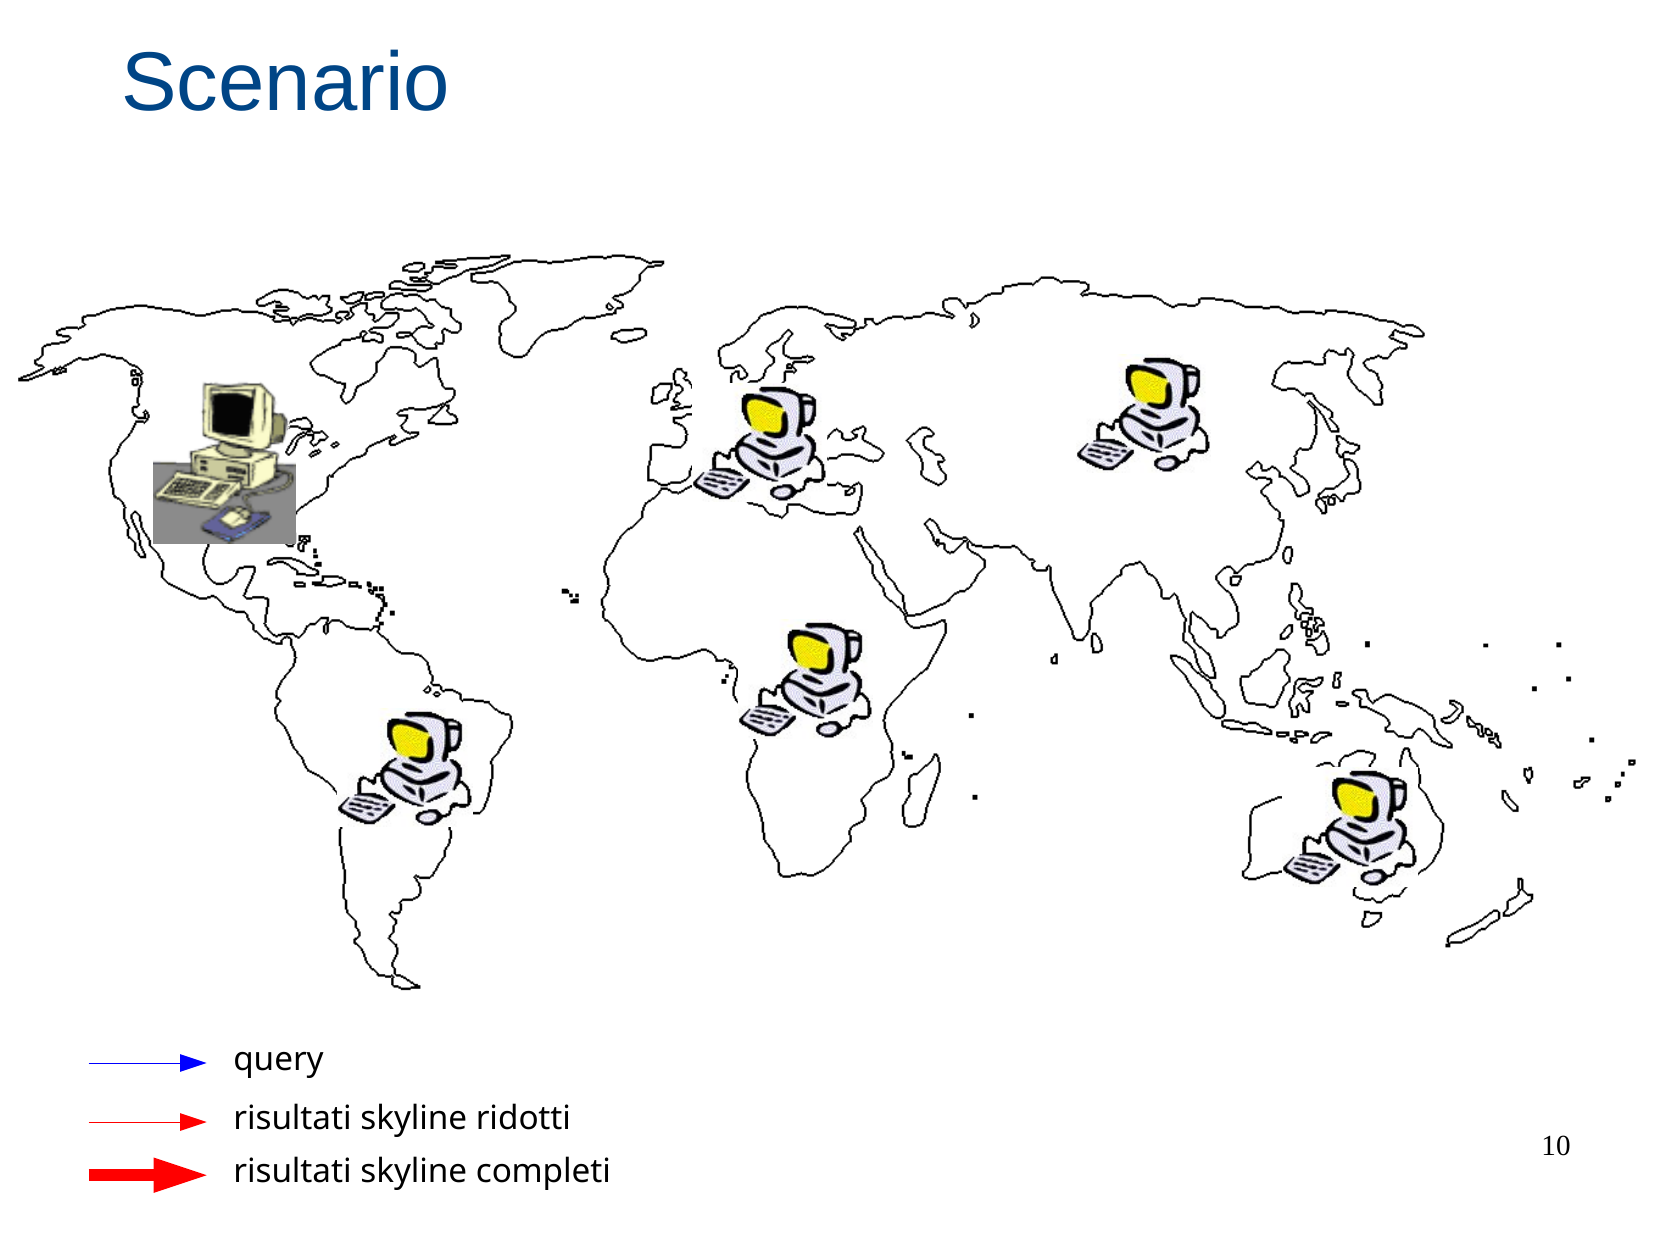

# Scenario
query
risultati skyline ridotti
10
risultati skyline completi